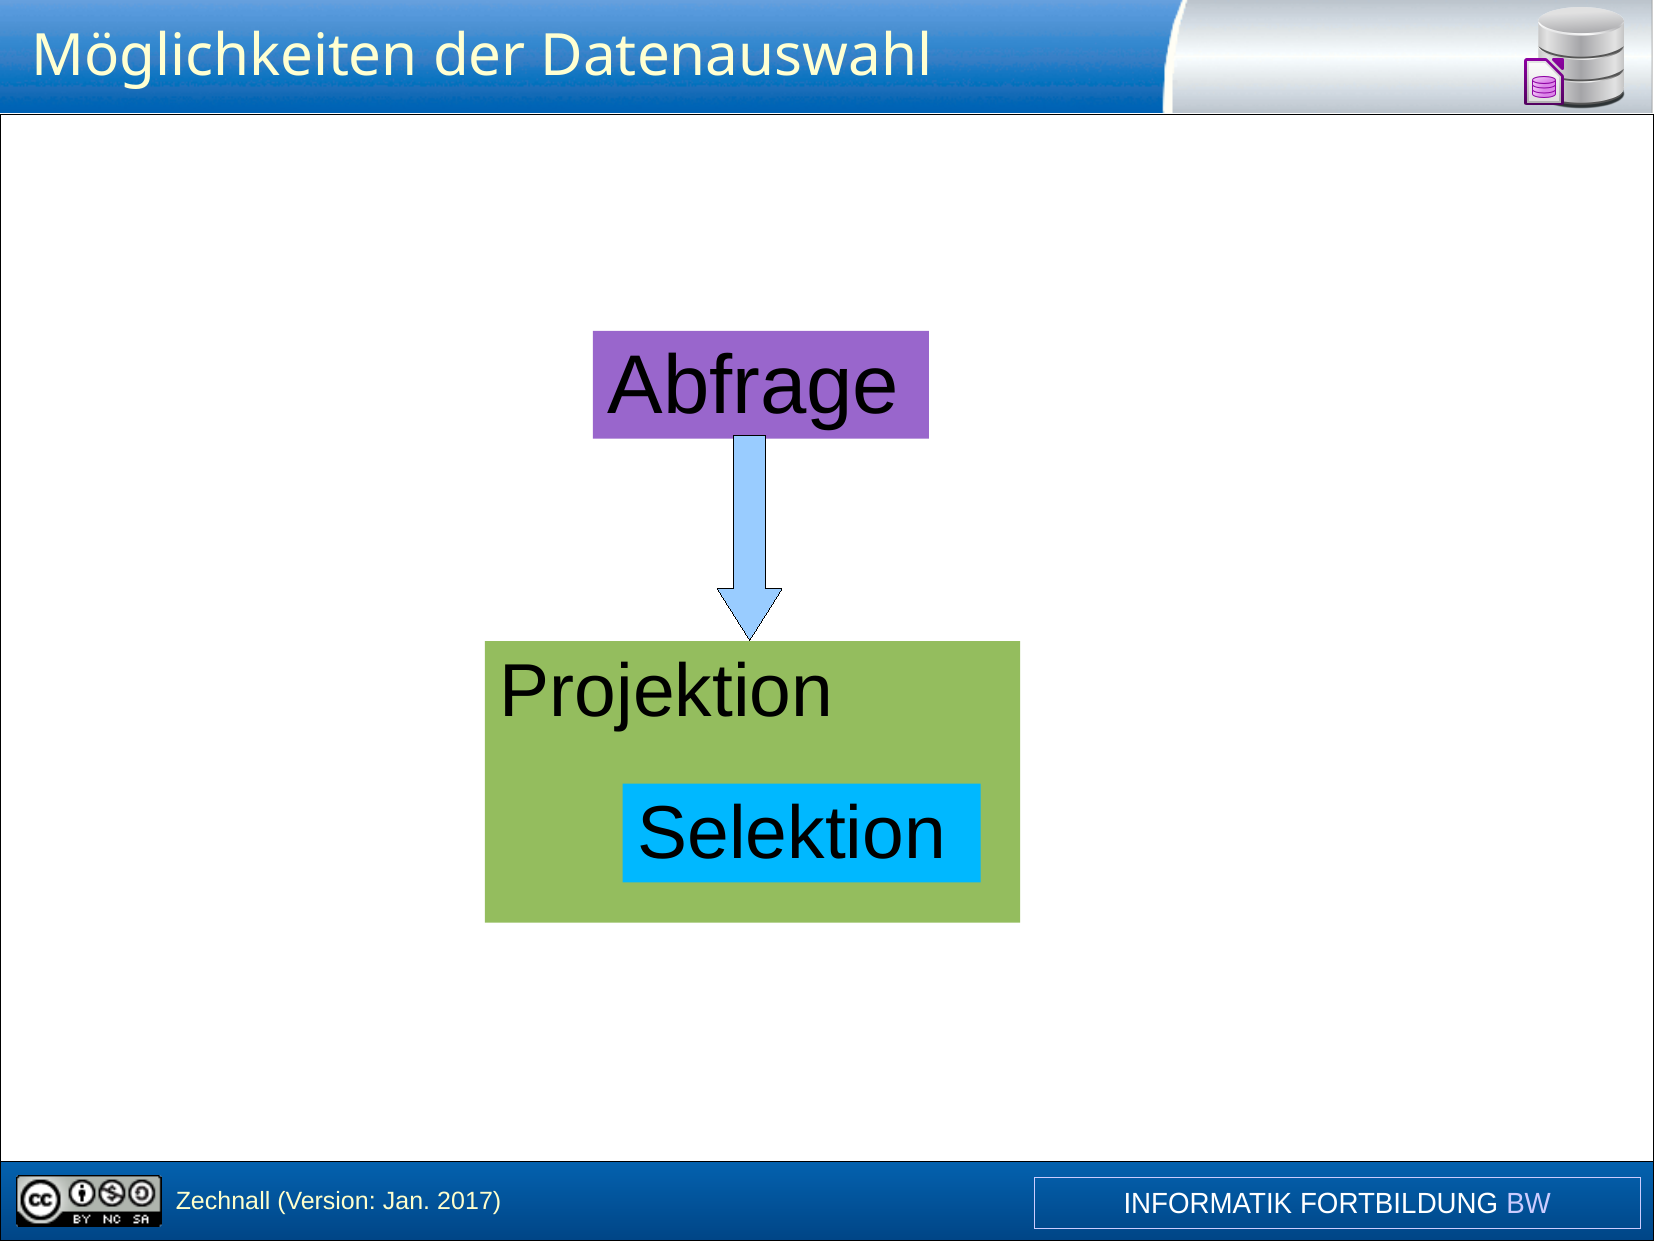

# Möglichkeiten der Datenauswahl
Abfrage
Projektion
Selektion